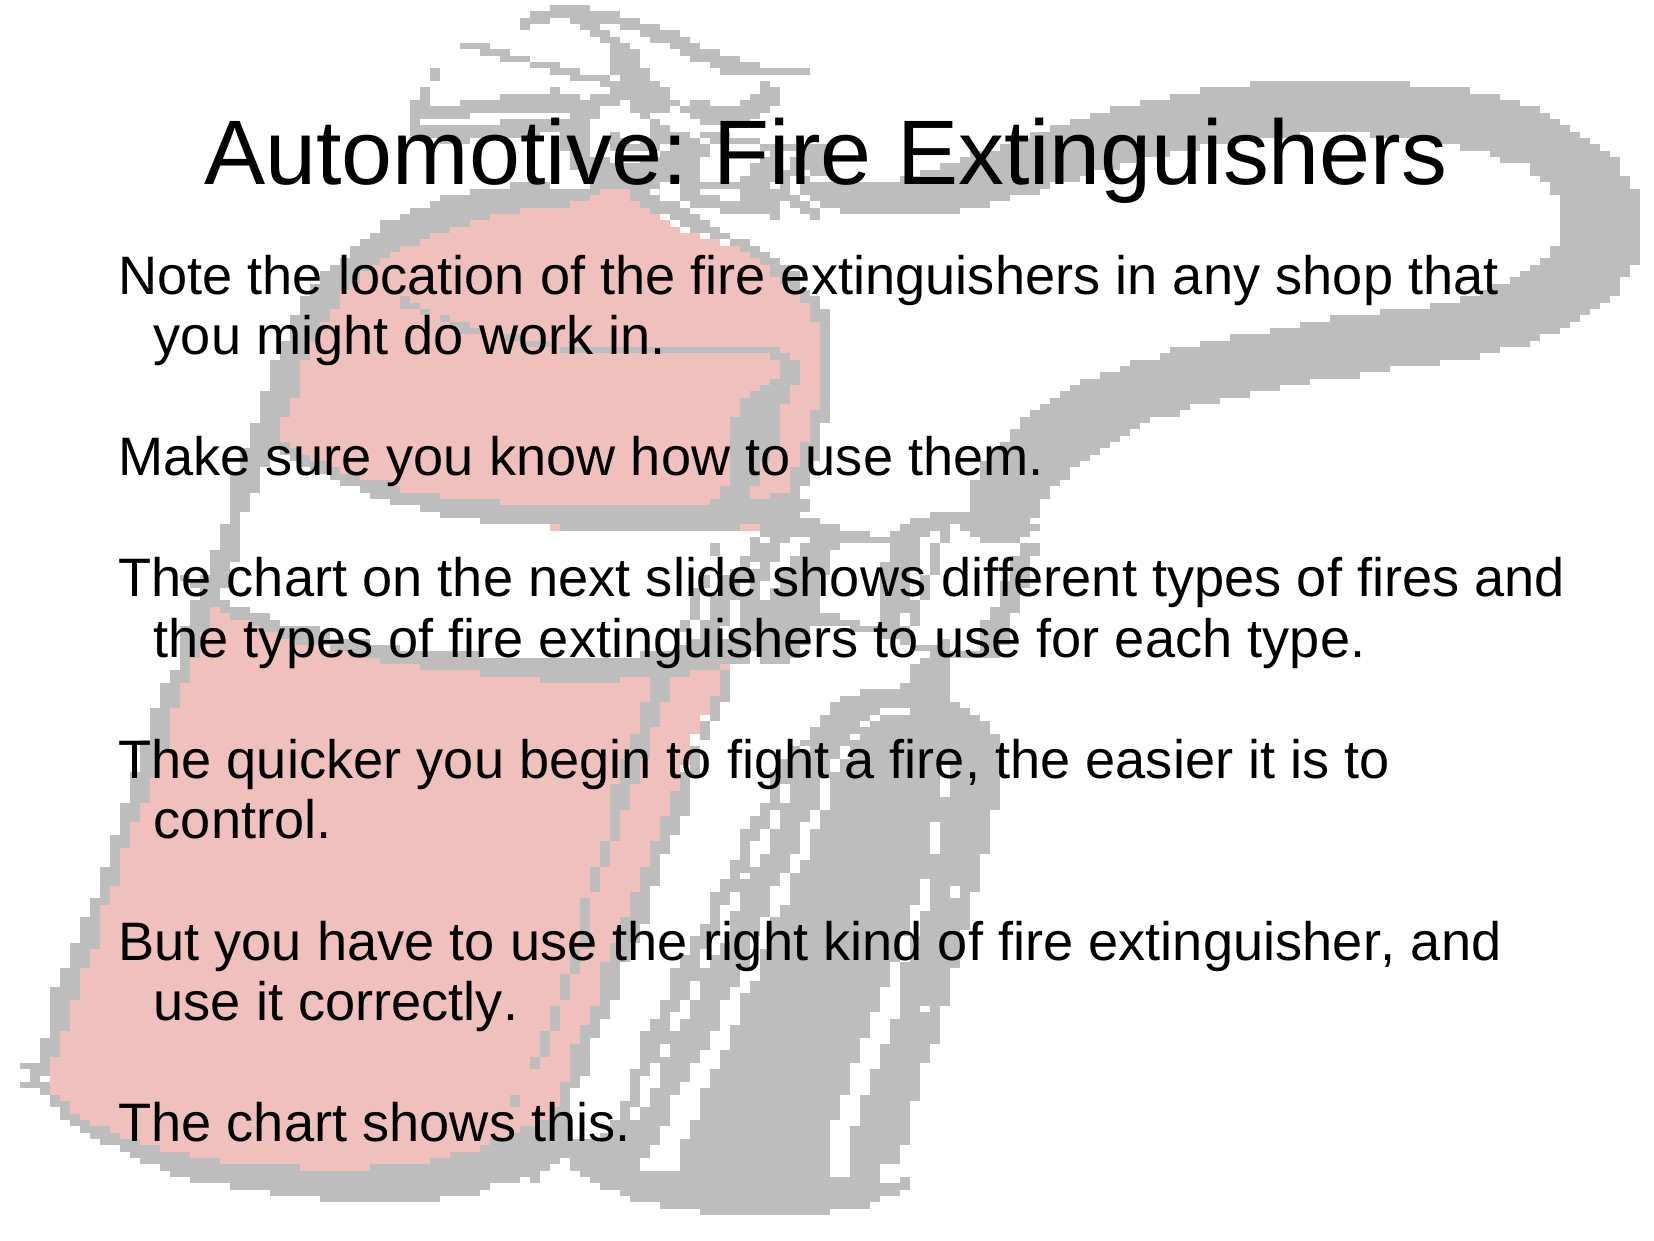

# Automotive: Fire Extinguishers
Note the location of the fire extinguishers in any shop that you might do work in.
Make sure you know how to use them.
The chart on the next slide shows different types of fires and the types of fire extinguishers to use for each type.
The quicker you begin to fight a fire, the easier it is to control.
But you have to use the right kind of fire extinguisher, and use it correctly.
The chart shows this.